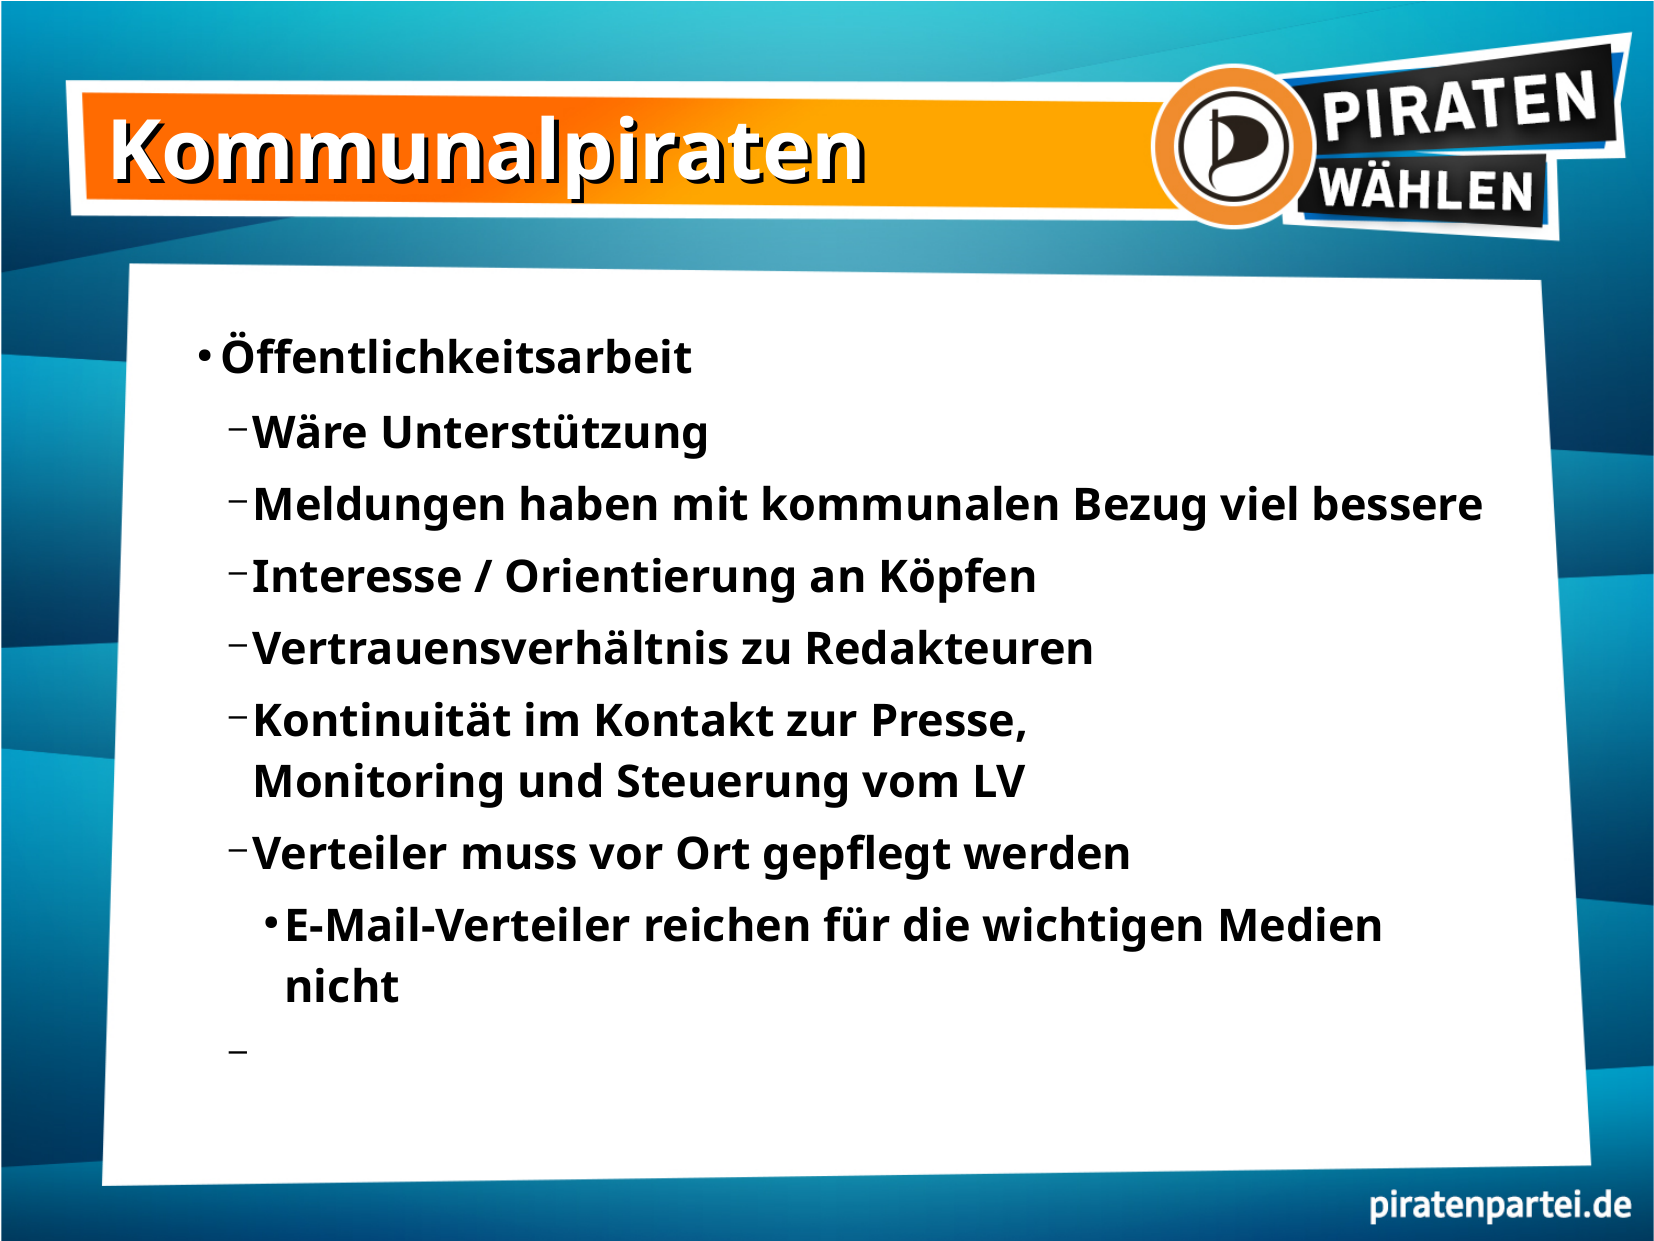

# Kommunalpiraten
Öffentlichkeitsarbeit
Wäre Unterstützung
Meldungen haben mit kommunalen Bezug viel bessere
Interesse / Orientierung an Köpfen
Vertrauensverhältnis zu Redakteuren
Kontinuität im Kontakt zur Presse,
Monitoring und Steuerung vom LV
Verteiler muss vor Ort gepflegt werden
E-Mail-Verteiler reichen für die wichtigen Medien nicht